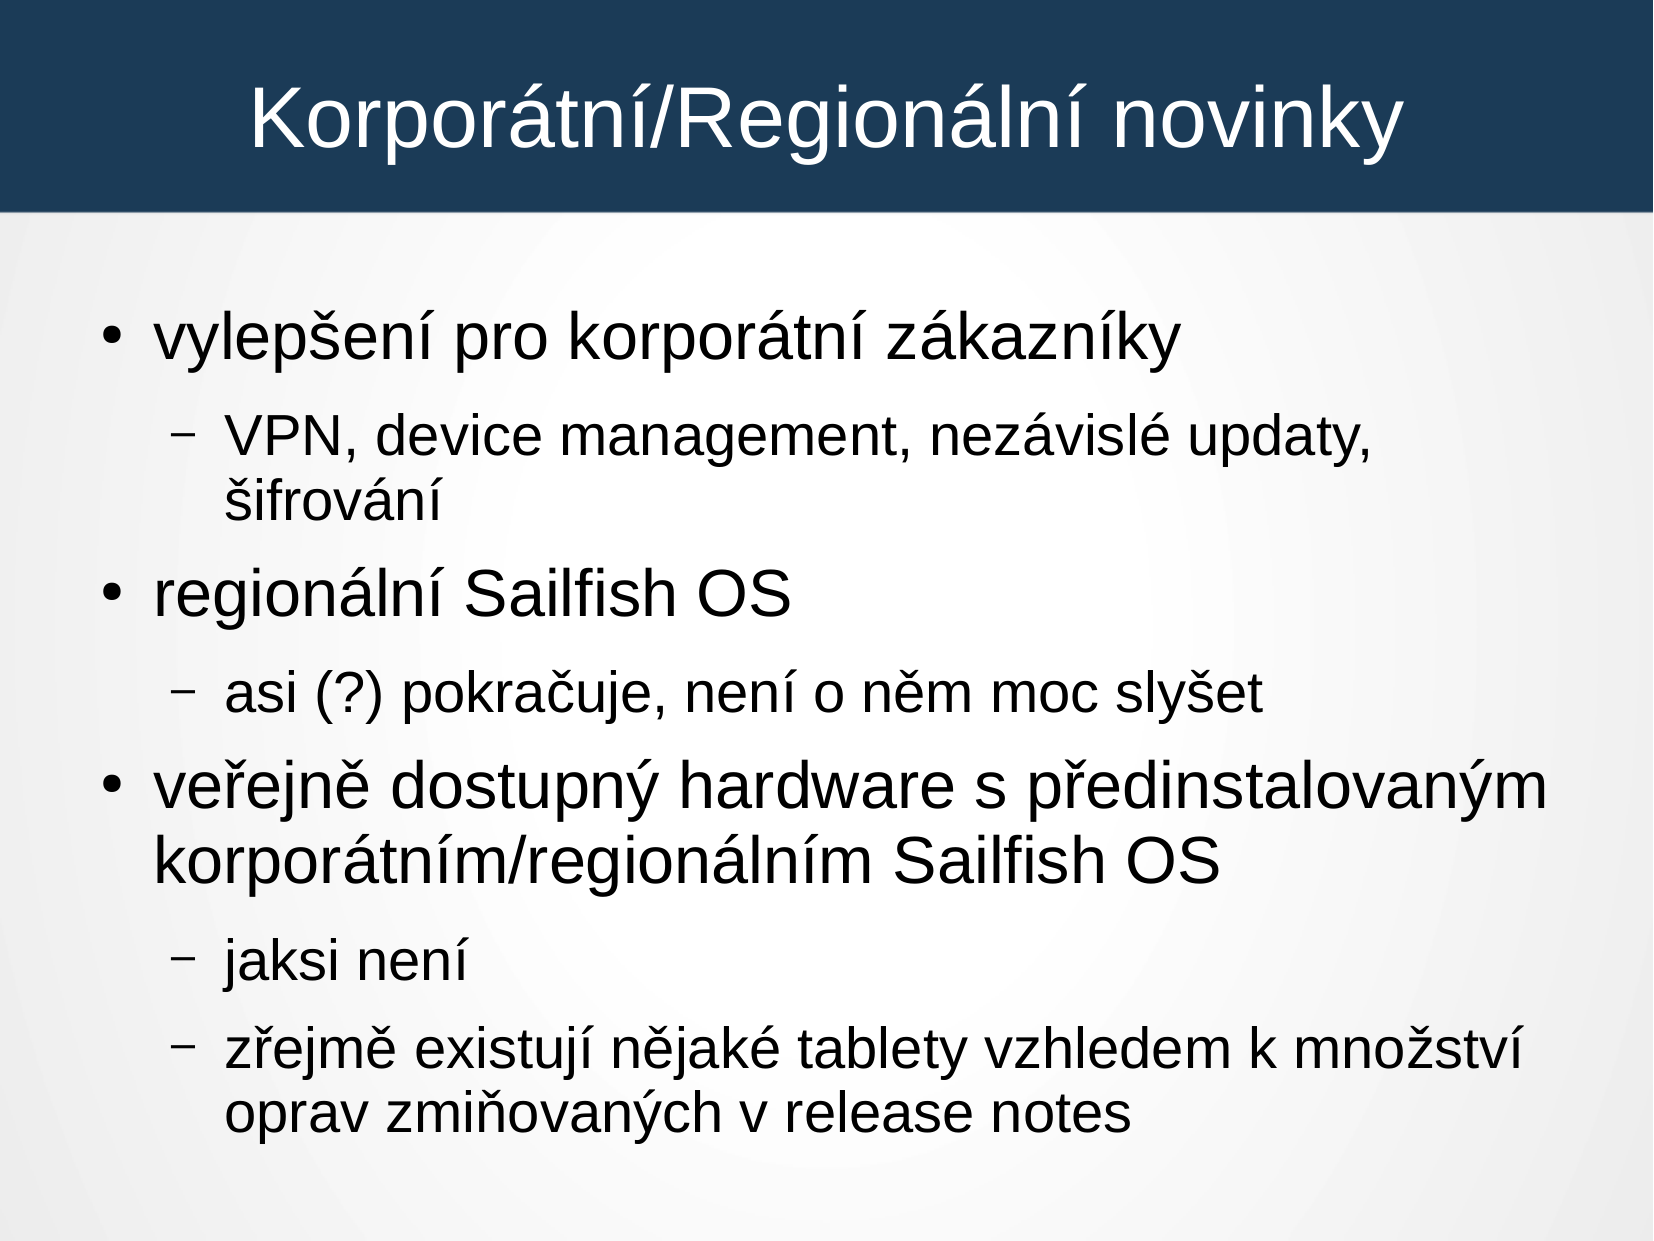

# Korporátní/Regionální novinky
vylepšení pro korporátní zákazníky
VPN, device management, nezávislé updaty, šifrování
regionální Sailfish OS
asi (?) pokračuje, není o něm moc slyšet
veřejně dostupný hardware s předinstalovaným korporátním/regionálním Sailfish OS
jaksi není
zřejmě existují nějaké tablety vzhledem k množství oprav zmiňovaných v release notes
18